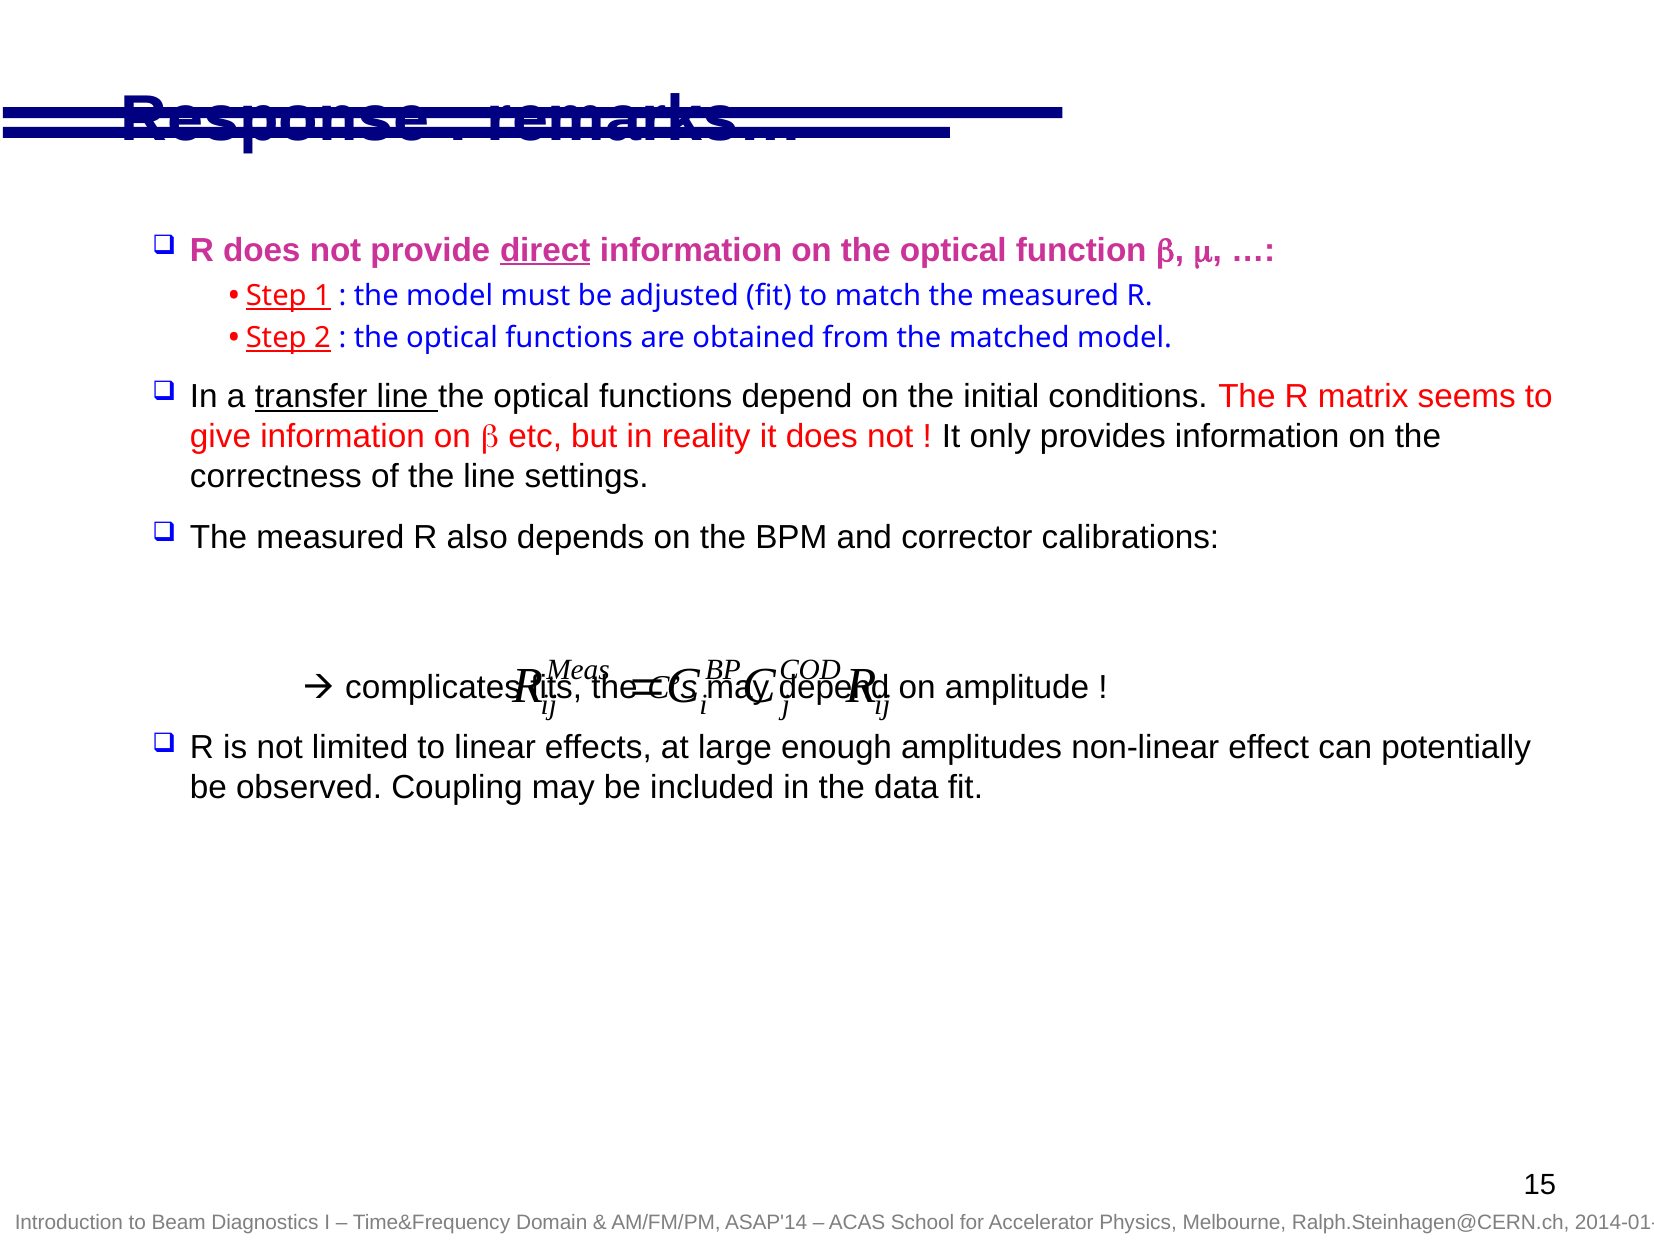

# Response : remarks…
R does not provide direct information on the optical function , , …:
Step 1 : the model must be adjusted (fit) to match the measured R.
Step 2 : the optical functions are obtained from the matched model.
In a transfer line the optical functions depend on the initial conditions. The R matrix seems to give information on  etc, but in reality it does not ! It only provides information on the correctness of the line settings.
The measured R also depends on the BPM and corrector calibrations:
		 complicates fits, the C’s may depend on amplitude !
R is not limited to linear effects, at large enough amplitudes non-linear effect can potentially be observed. Coupling may be included in the data fit.